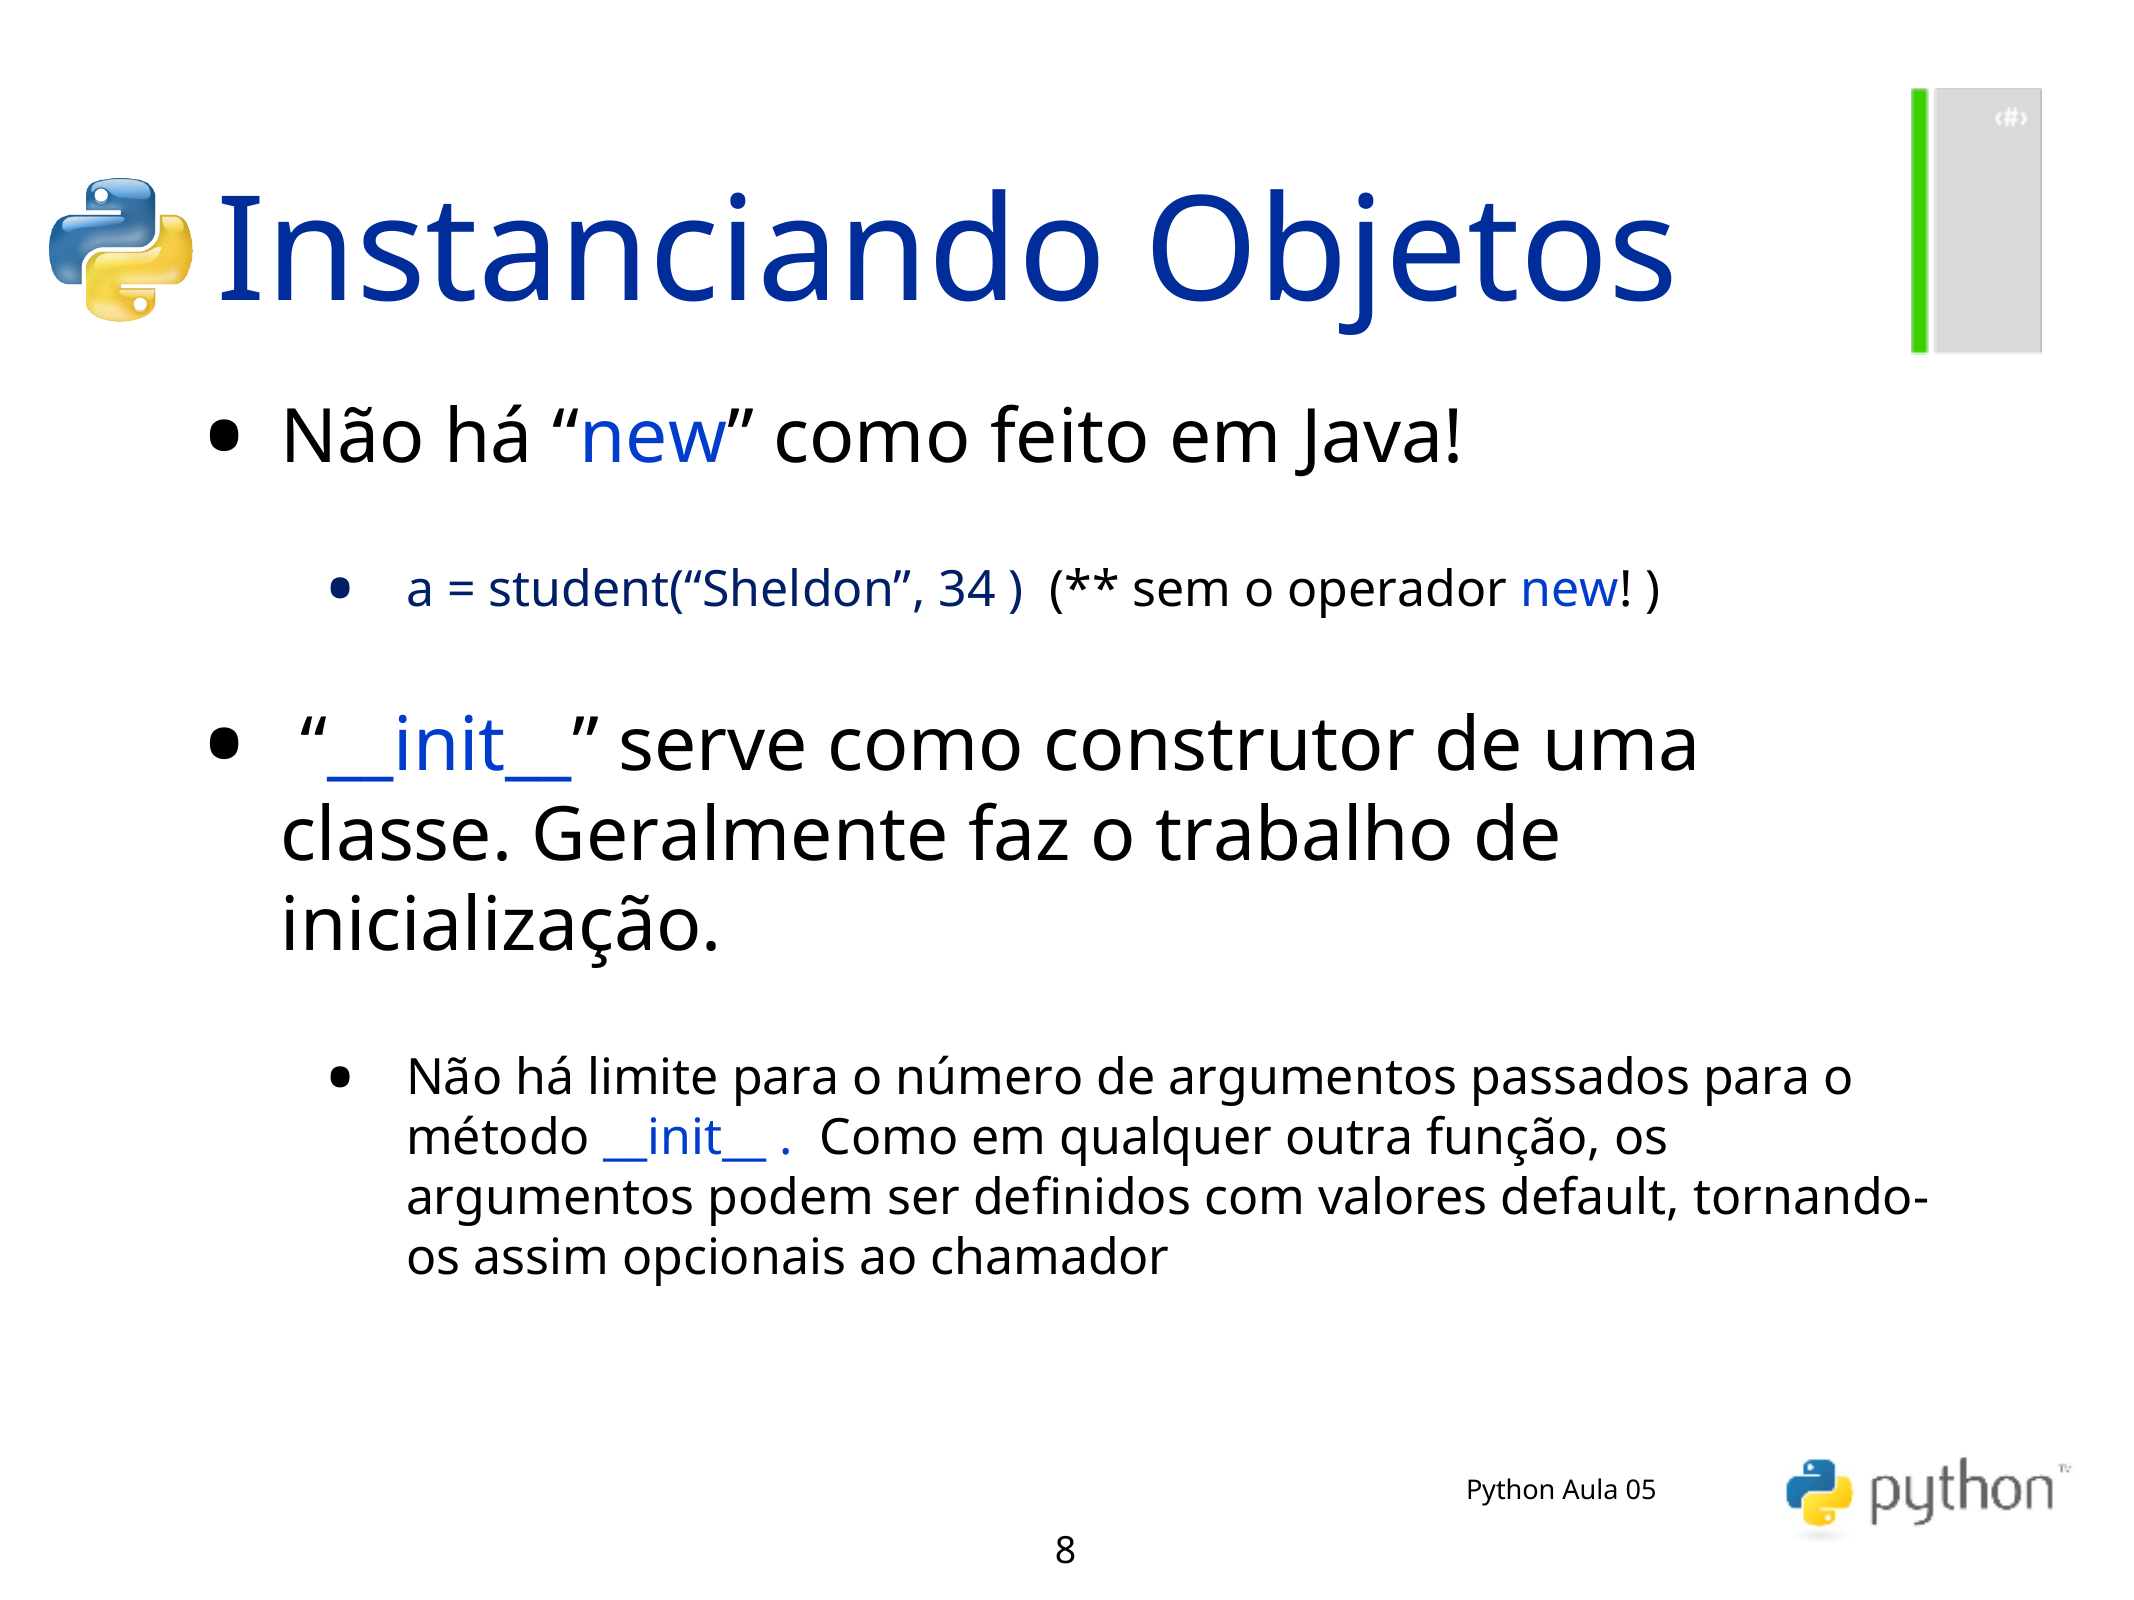

# Instanciando Objetos
Não há “new” como feito em Java!
a = student(“Sheldon”, 34 ) (** sem o operador new! )
 “__init__” serve como construtor de uma classe. Geralmente faz o trabalho de inicialização.
Não há limite para o número de argumentos passados para o método __init__ . Como em qualquer outra função, os argumentos podem ser definidos com valores default, tornando-os assim opcionais ao chamador
Python Aula 05